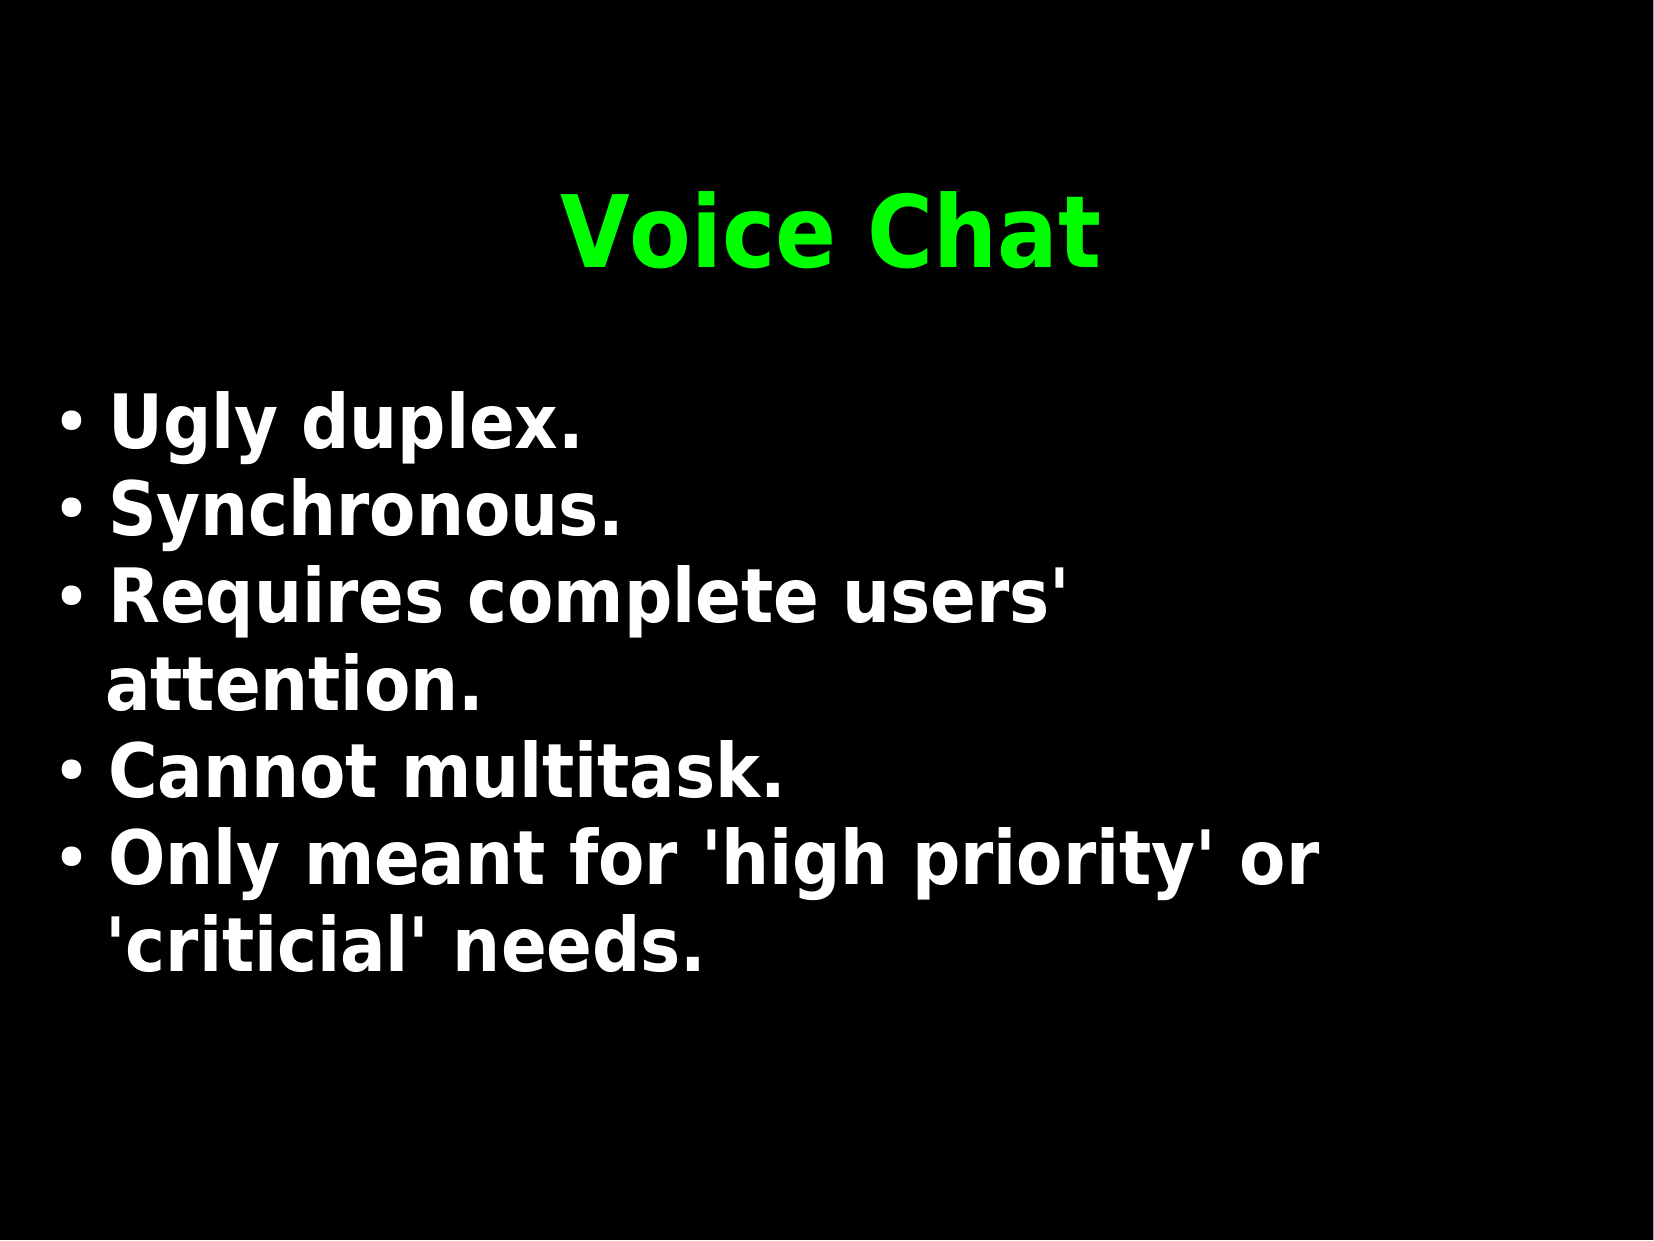

Voice Chat
 Ugly duplex.
 Synchronous.
 Requires complete users'
 attention.
 Cannot multitask.
 Only meant for 'high priority' or
 'criticial' needs.